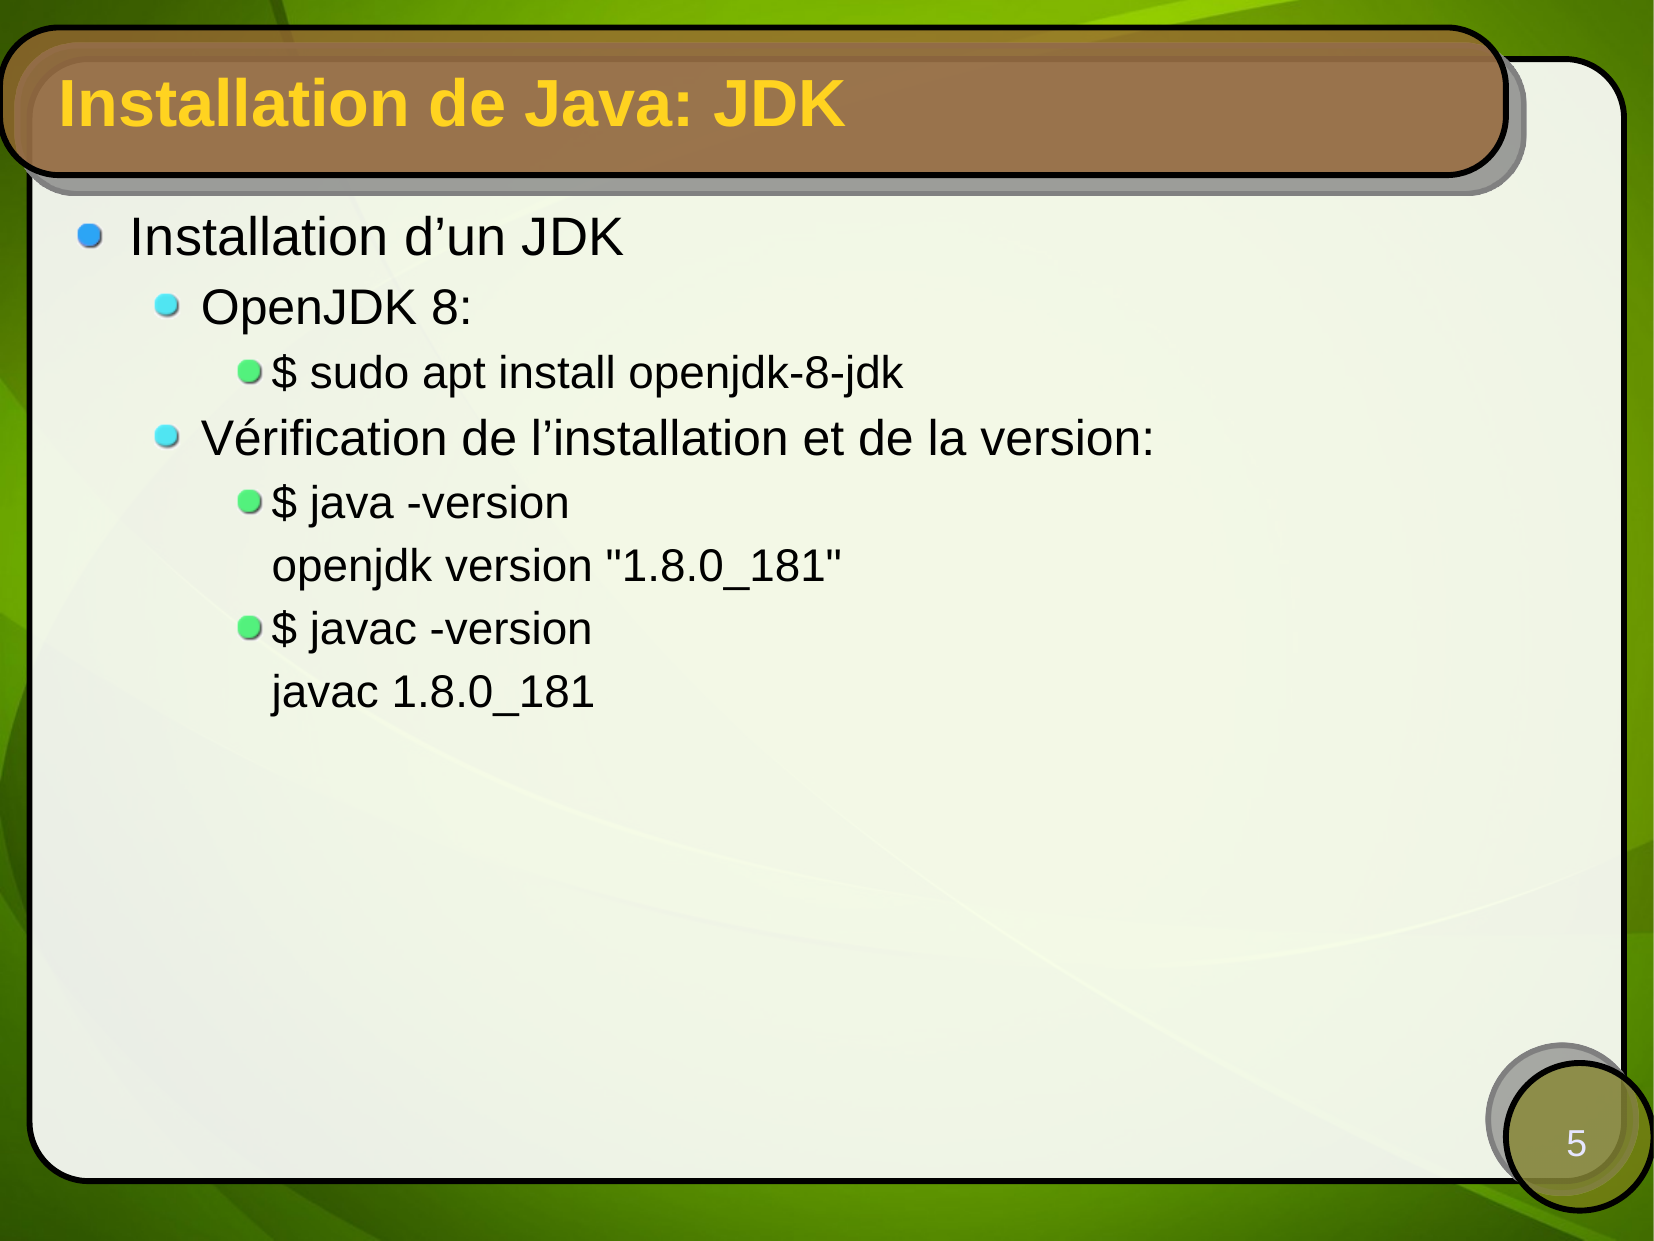

# Installation de Java: JDK
Installation d’un JDK
OpenJDK 8:
$ sudo apt install openjdk-8-jdk
Vérification de l’installation et de la version:
$ java -version
openjdk version "1.8.0_181"
$ javac -version
javac 1.8.0_181
5